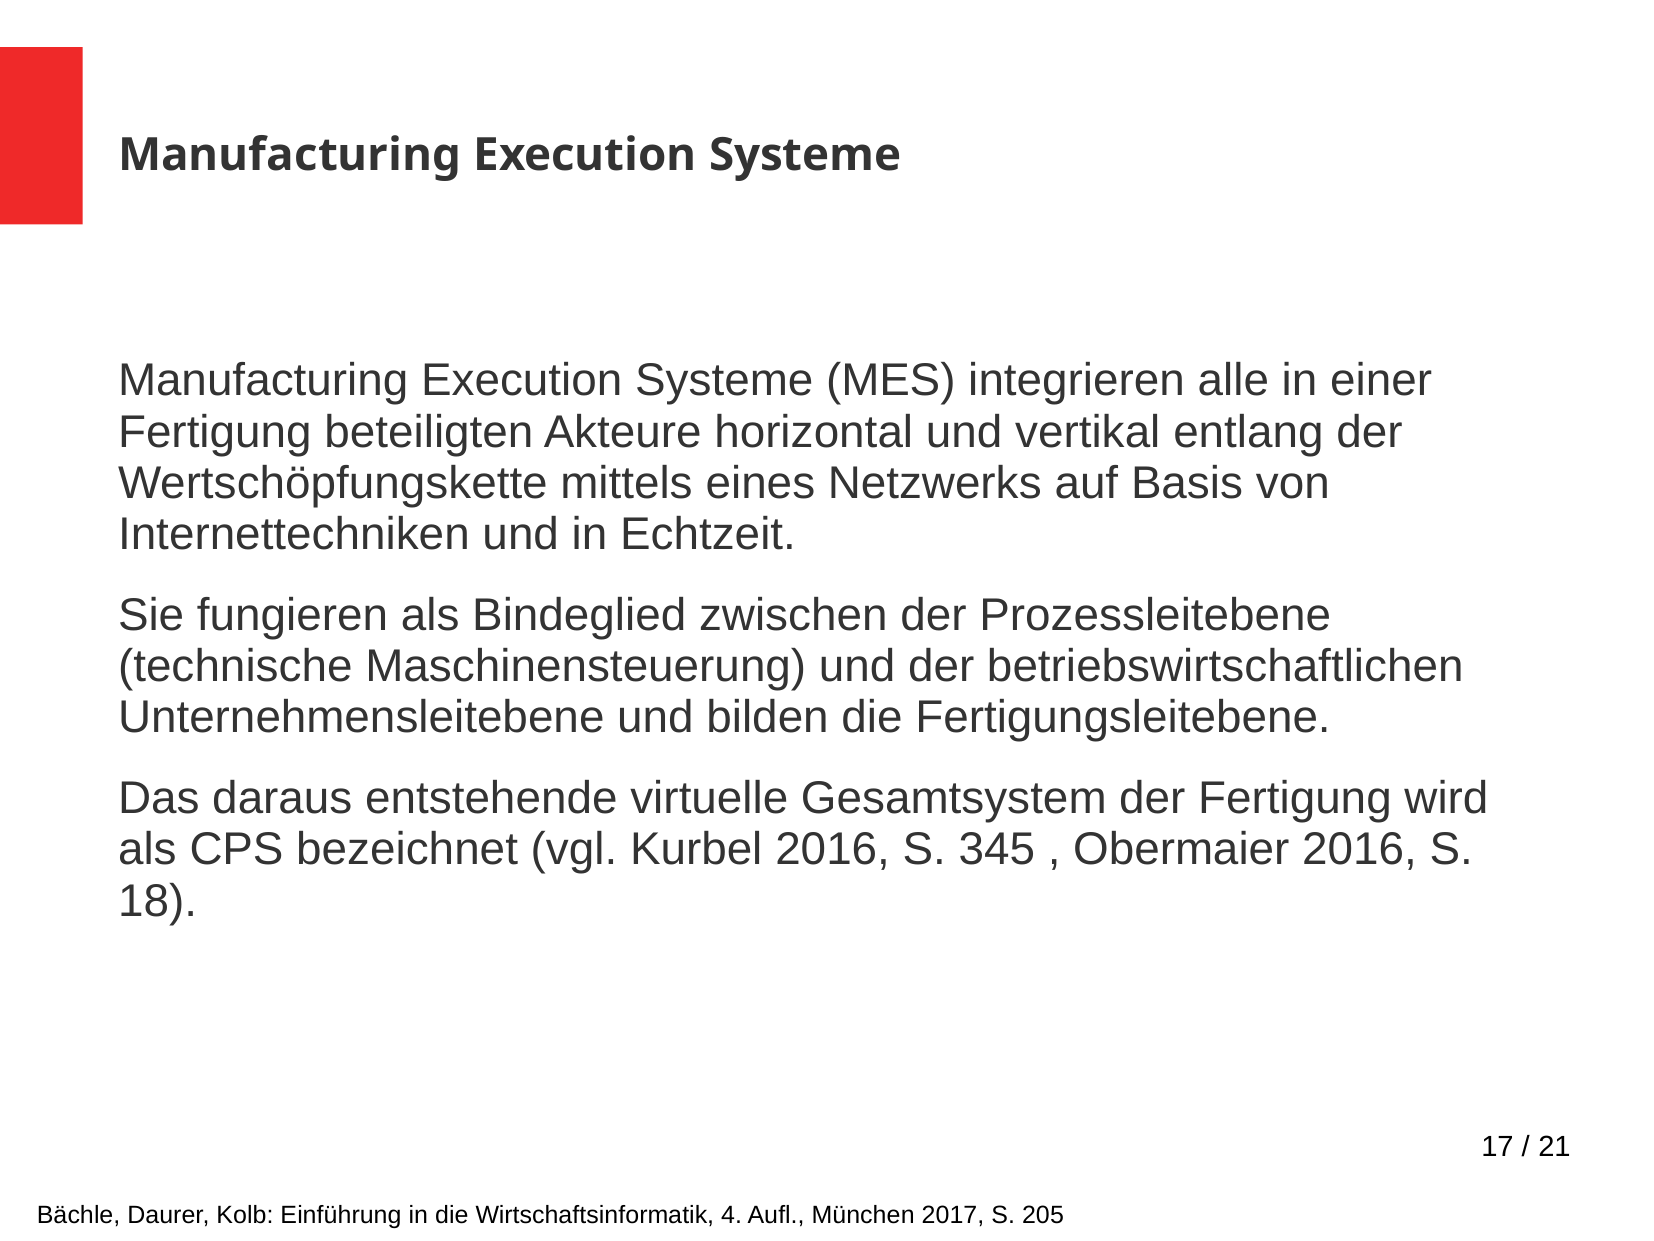

# Manufacturing Execution Systeme
Manufacturing Execution Systeme (MES) integrieren alle in einer Fertigung beteiligten Akteure horizontal und vertikal entlang der Wertschöpfungskette mittels eines Netzwerks auf Basis von Internettechniken und in Echtzeit.
Sie fungieren als Bindeglied zwischen der Prozessleitebene (technische Maschinensteuerung) und der betriebswirtschaftlichen Unternehmensleitebene und bilden die Fertigungsleitebene.
Das daraus entstehende virtuelle Gesamtsystem der Fertigung wird als CPS bezeichnet (vgl. Kurbel 2016, S. 345 , Obermaier 2016, S. 18).
17
Bächle, Daurer, Kolb: Einführung in die Wirtschaftsinformatik, 4. Aufl., München 2017, S. 205